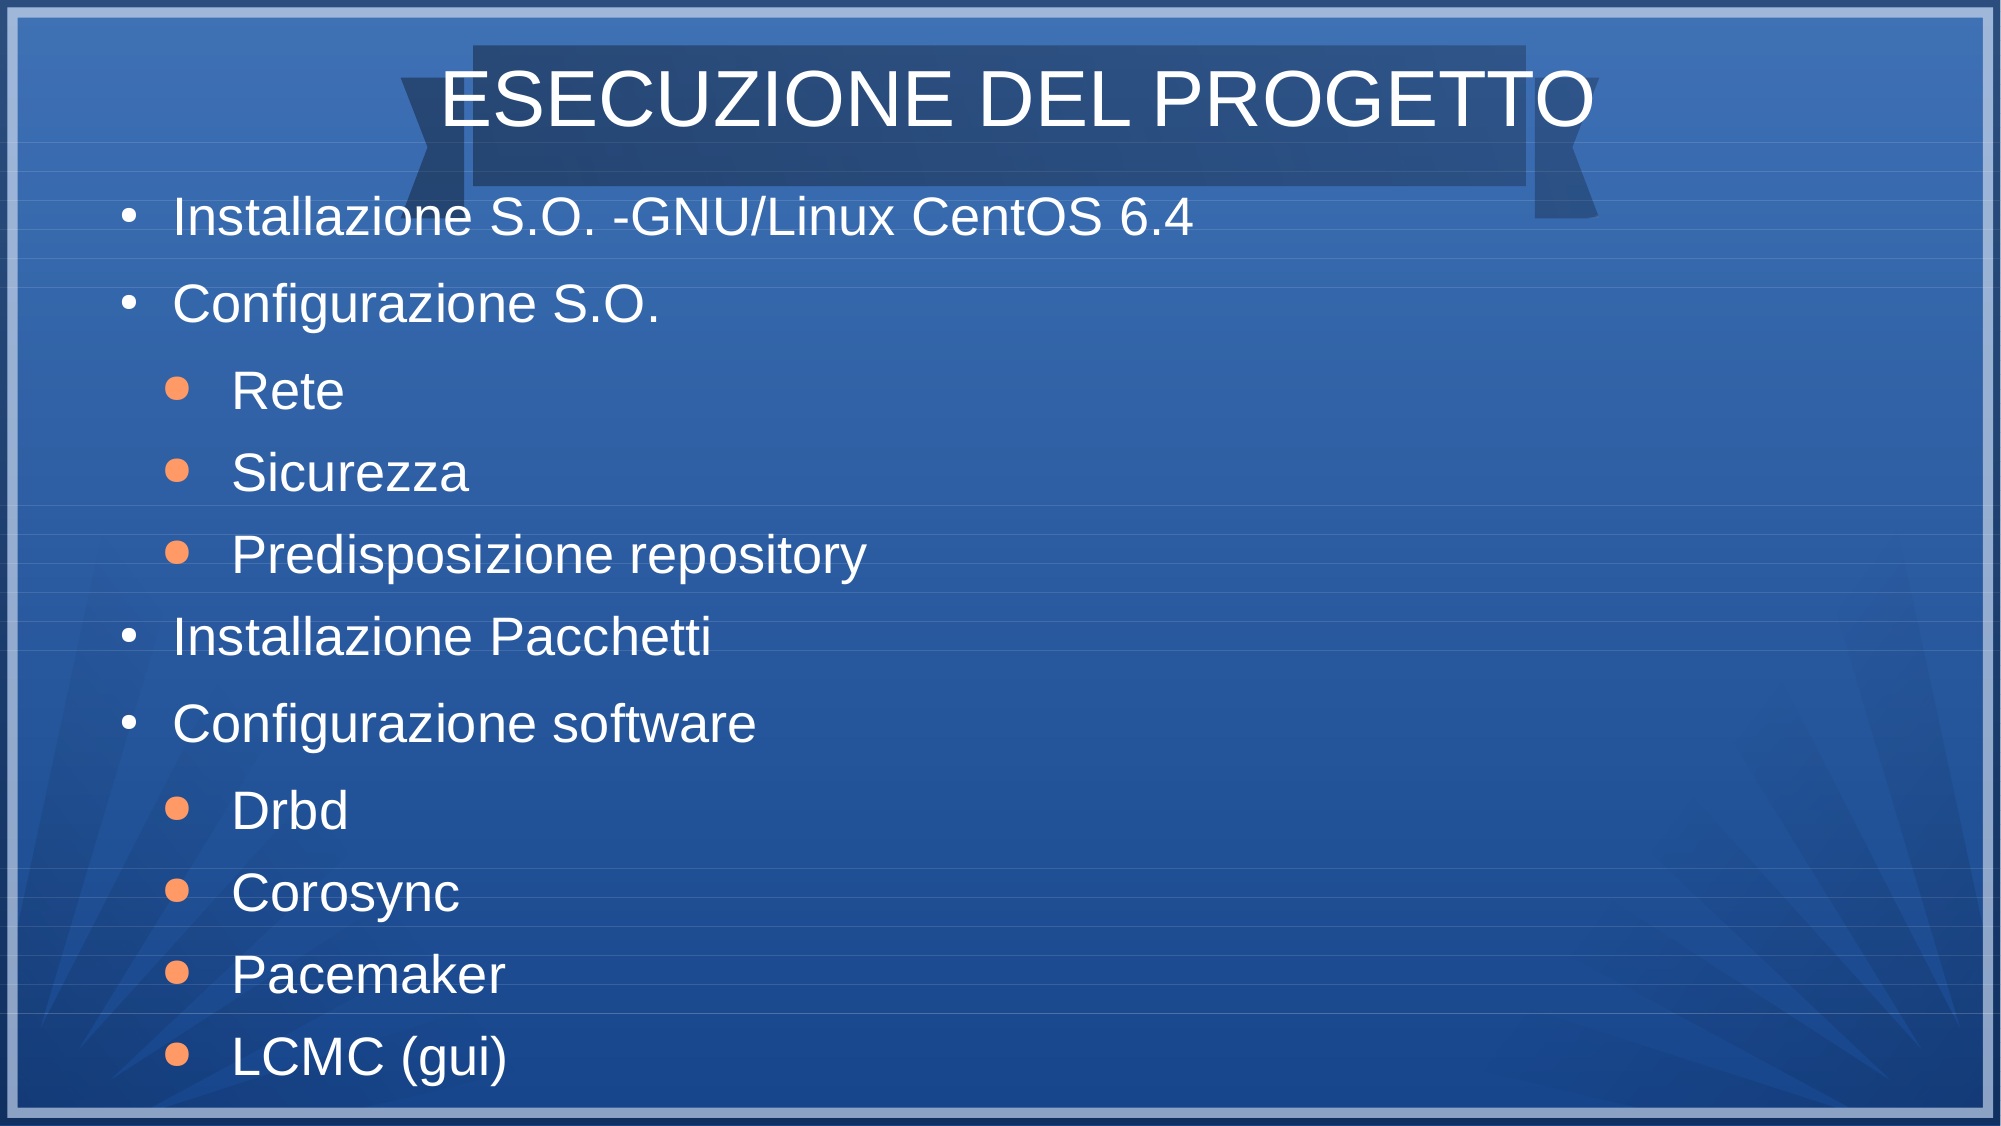

# ESECUZIONE DEL PROGETTO
Installazione S.O. -GNU/Linux CentOS 6.4
Configurazione S.O.
Rete
Sicurezza
Predisposizione repository
Installazione Pacchetti
Configurazione software
Drbd
Corosync
Pacemaker
LCMC (gui)